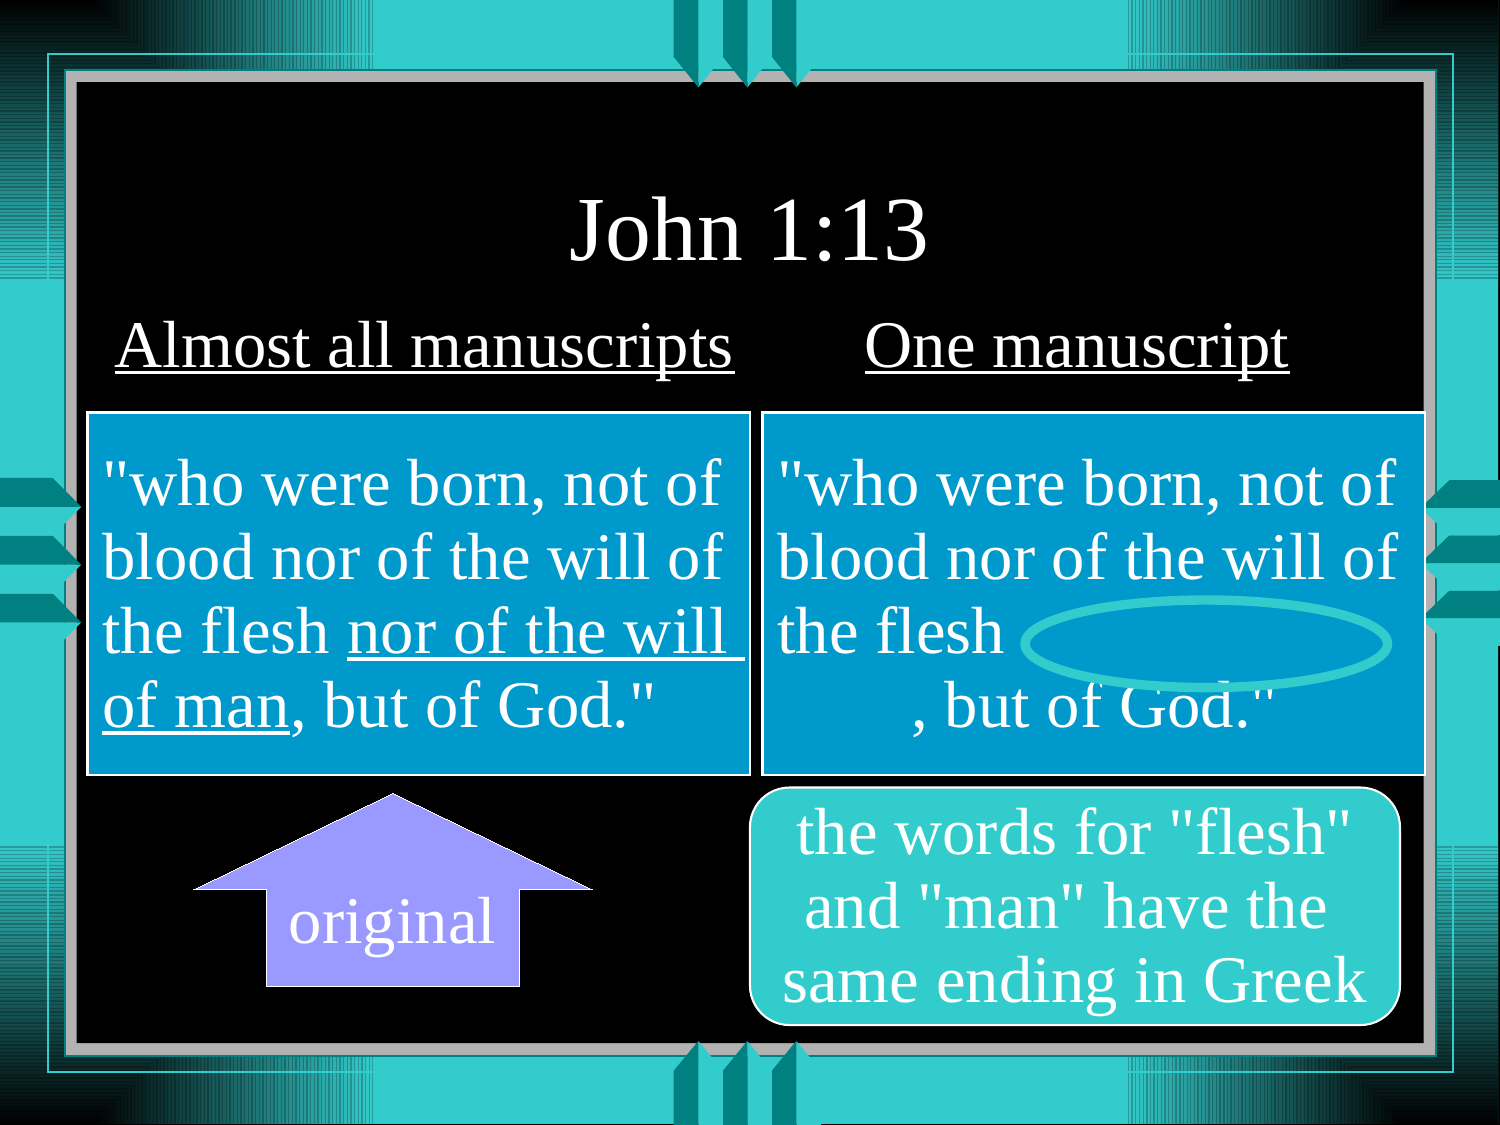

# John 1:13
Almost all manuscripts
One manuscript
"who were born, not of
blood nor of the will of
the flesh
 , but of God."
"who were born, not of
blood nor of the will of
the flesh nor of the will
of man, but of God."
the words for "flesh"
and "man" have the
same ending in Greek
original